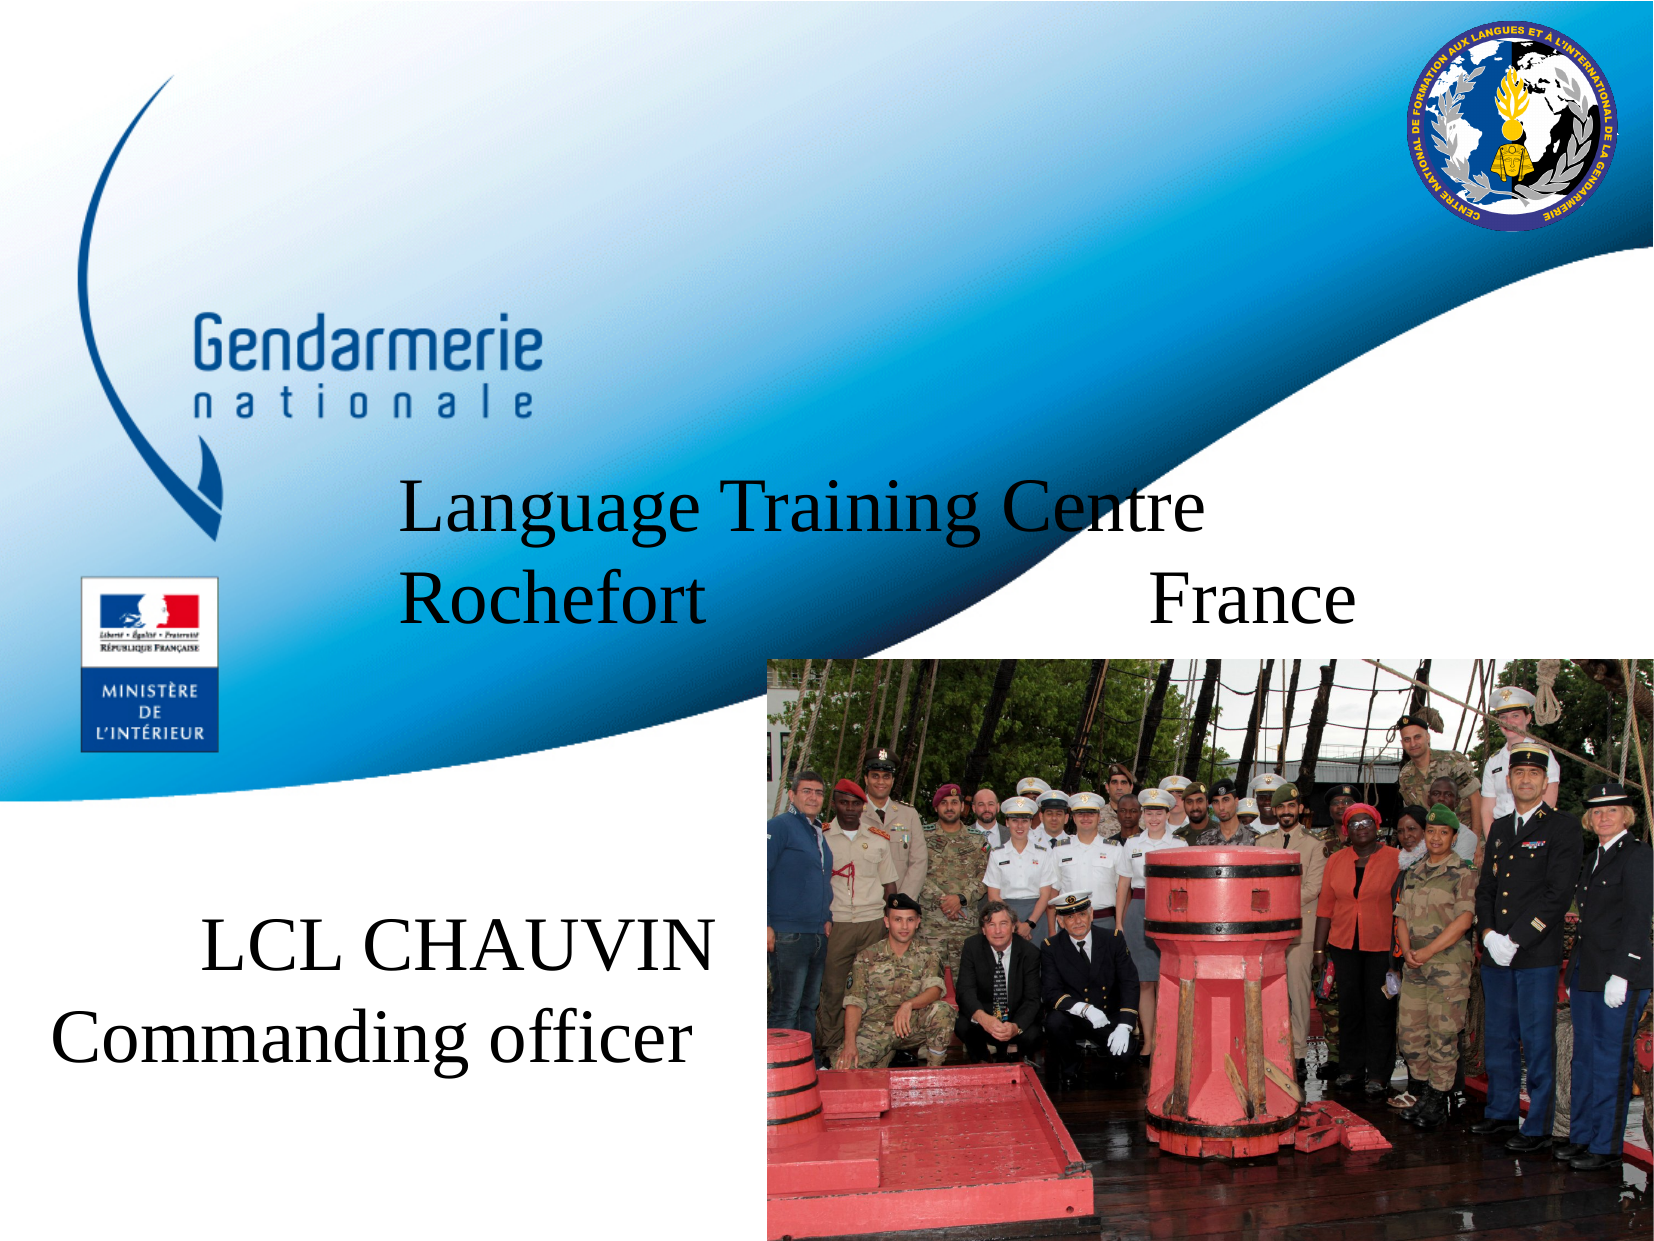

Language Training Centre
Rochefort 			France
	 LCL CHAUVIN
 Commanding officer